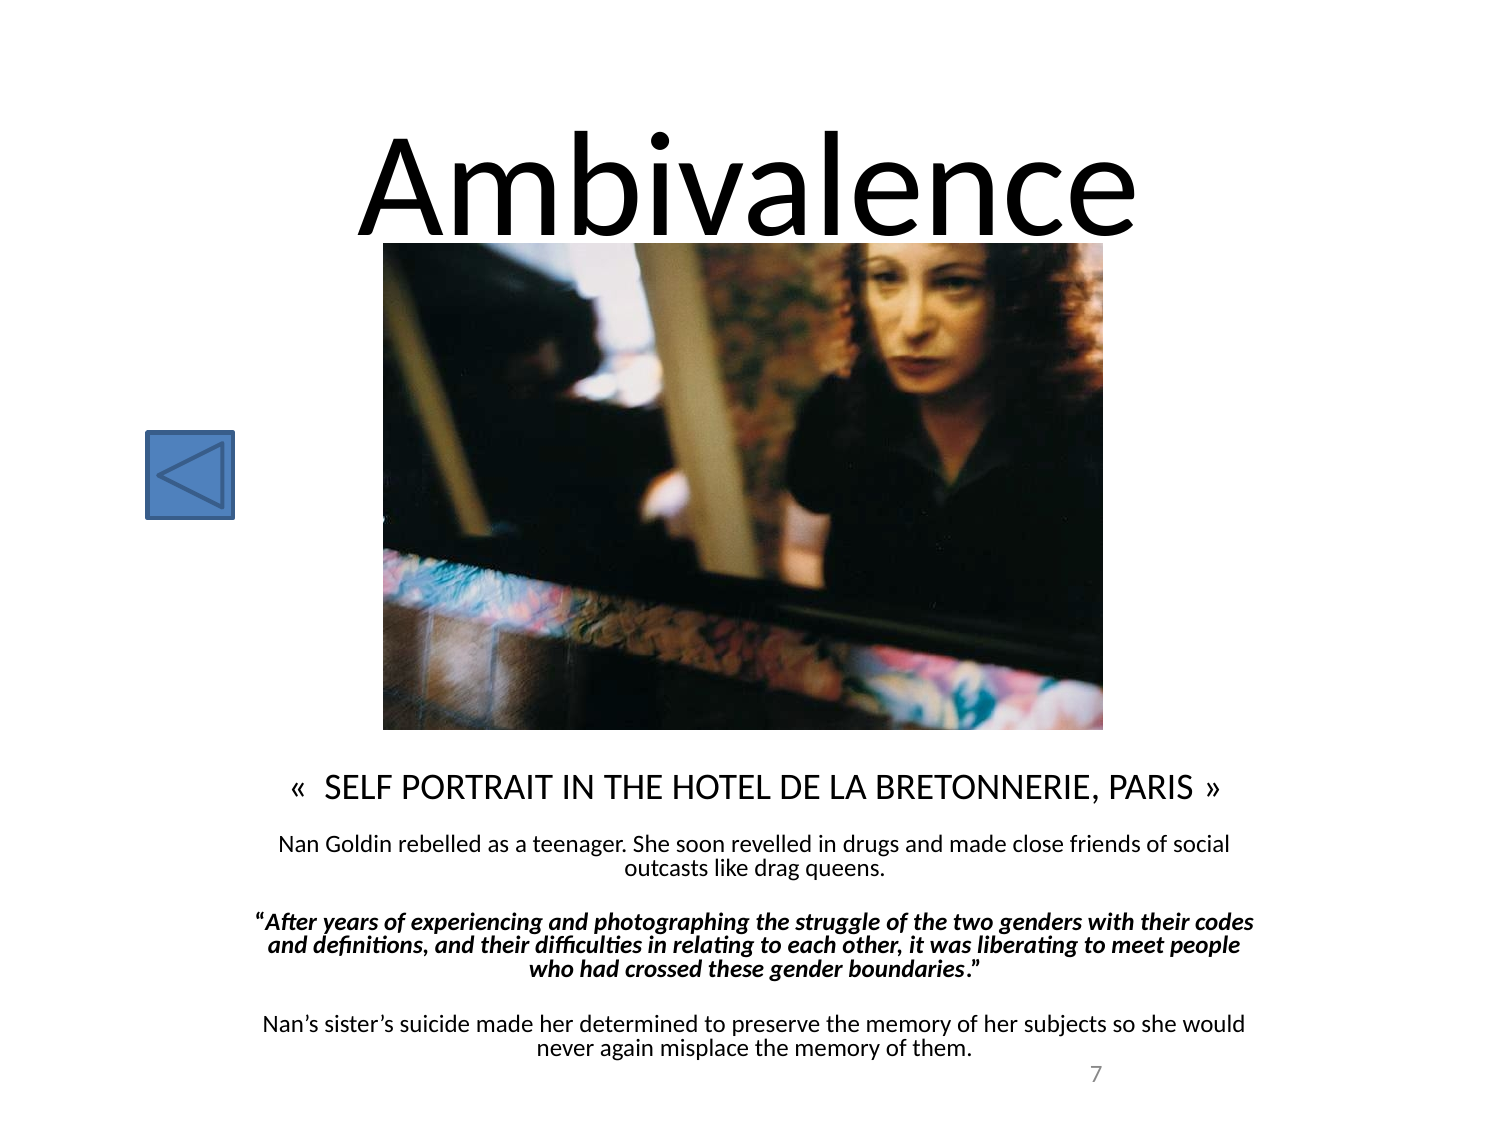

# Ambivalence
«  SELF PORTRAIT IN THE HOTEL DE LA BRETONNERIE, PARIS »
Nan Goldin rebelled as a teenager. She soon revelled in drugs and made close friends of social outcasts like drag queens.
“After years of experiencing and photographing the struggle of the two genders with their codes and definitions, and their difficulties in relating to each other, it was liberating to meet people who had crossed these gender boundaries.”
Nan’s sister’s suicide made her determined to preserve the memory of her subjects so she would never again misplace the memory of them.
6